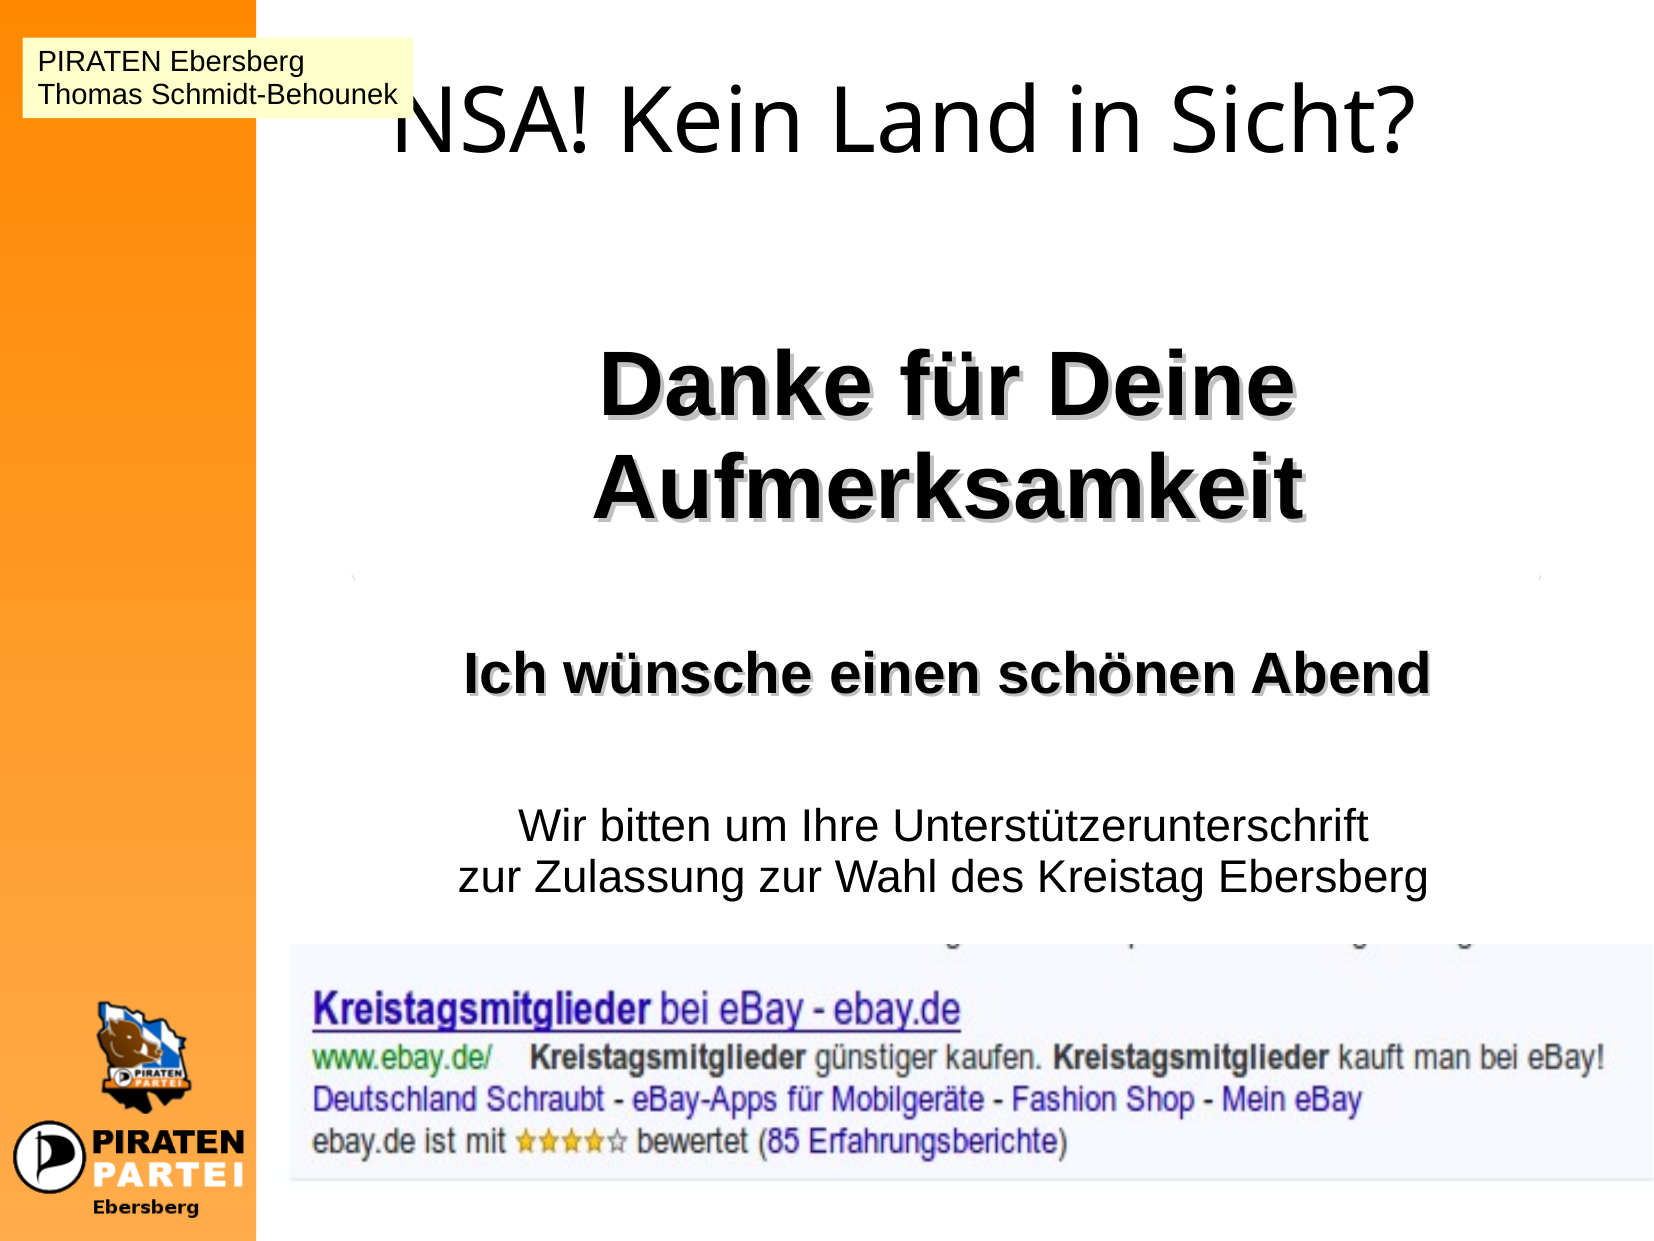

# NSA! Kein Land in Sicht?
PIRATEN Ebersberg
Thomas Schmidt-Behounek
Danke für Deine Aufmerksamkeit
Ich wünsche einen schönen Abend
Wir bitten um Ihre Unterstützerunterschrift
zur Zulassung zur Wahl des Kreistag Ebersberg